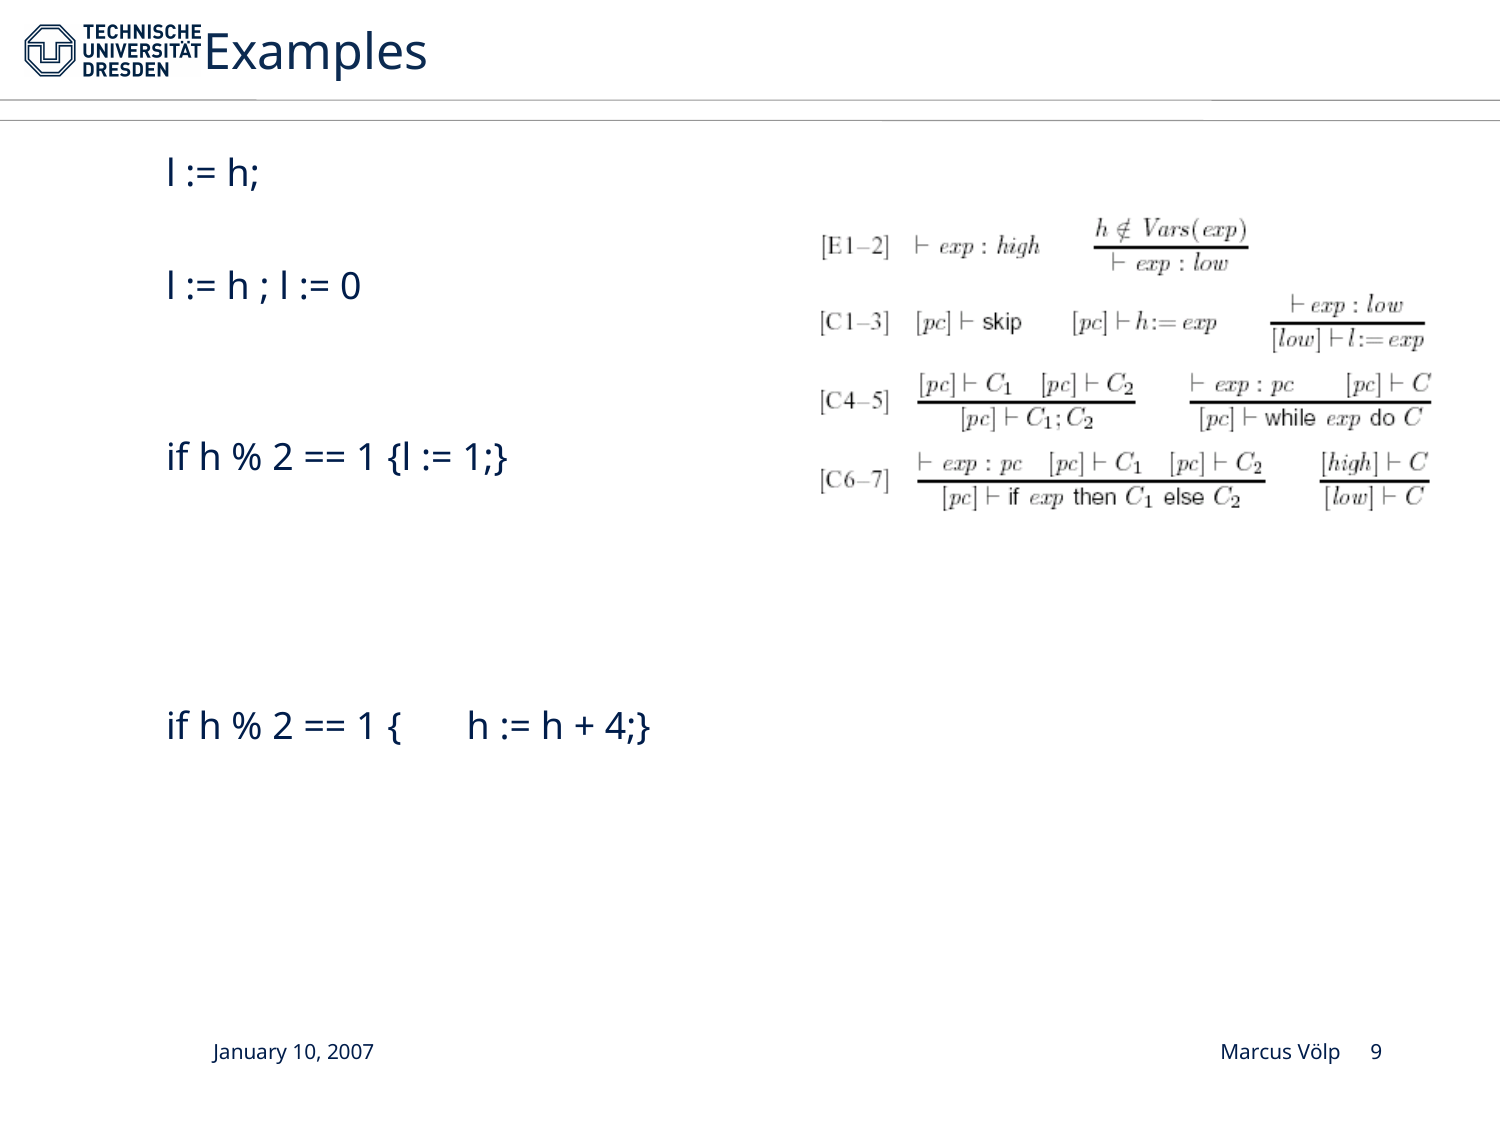

# Examples
l := h;
l := h ; l := 0
if h % 2 == 1 {l := 1;}
if h % 2 == 1 {	h := h + 4;}